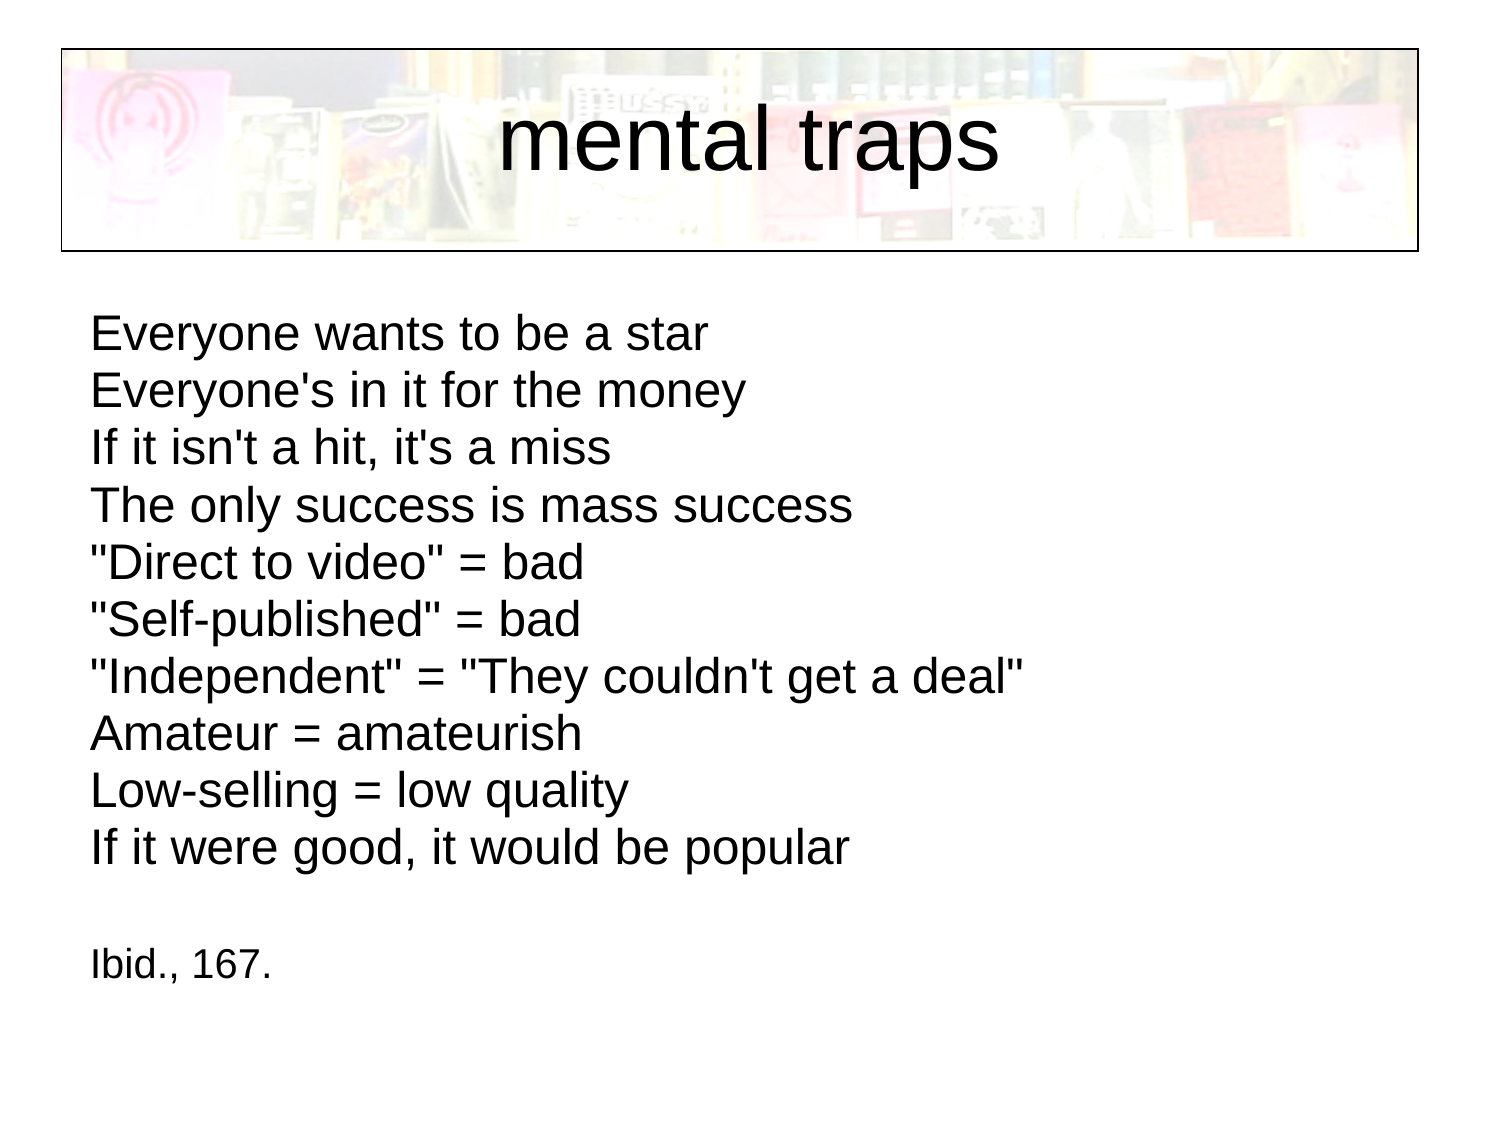

# mental traps
Everyone wants to be a star
Everyone's in it for the money
If it isn't a hit, it's a miss
The only success is mass success
"Direct to video" = bad
"Self-published" = bad
"Independent" = "They couldn't get a deal"
Amateur = amateurish
Low-selling = low quality
If it were good, it would be popular
Ibid., 167.